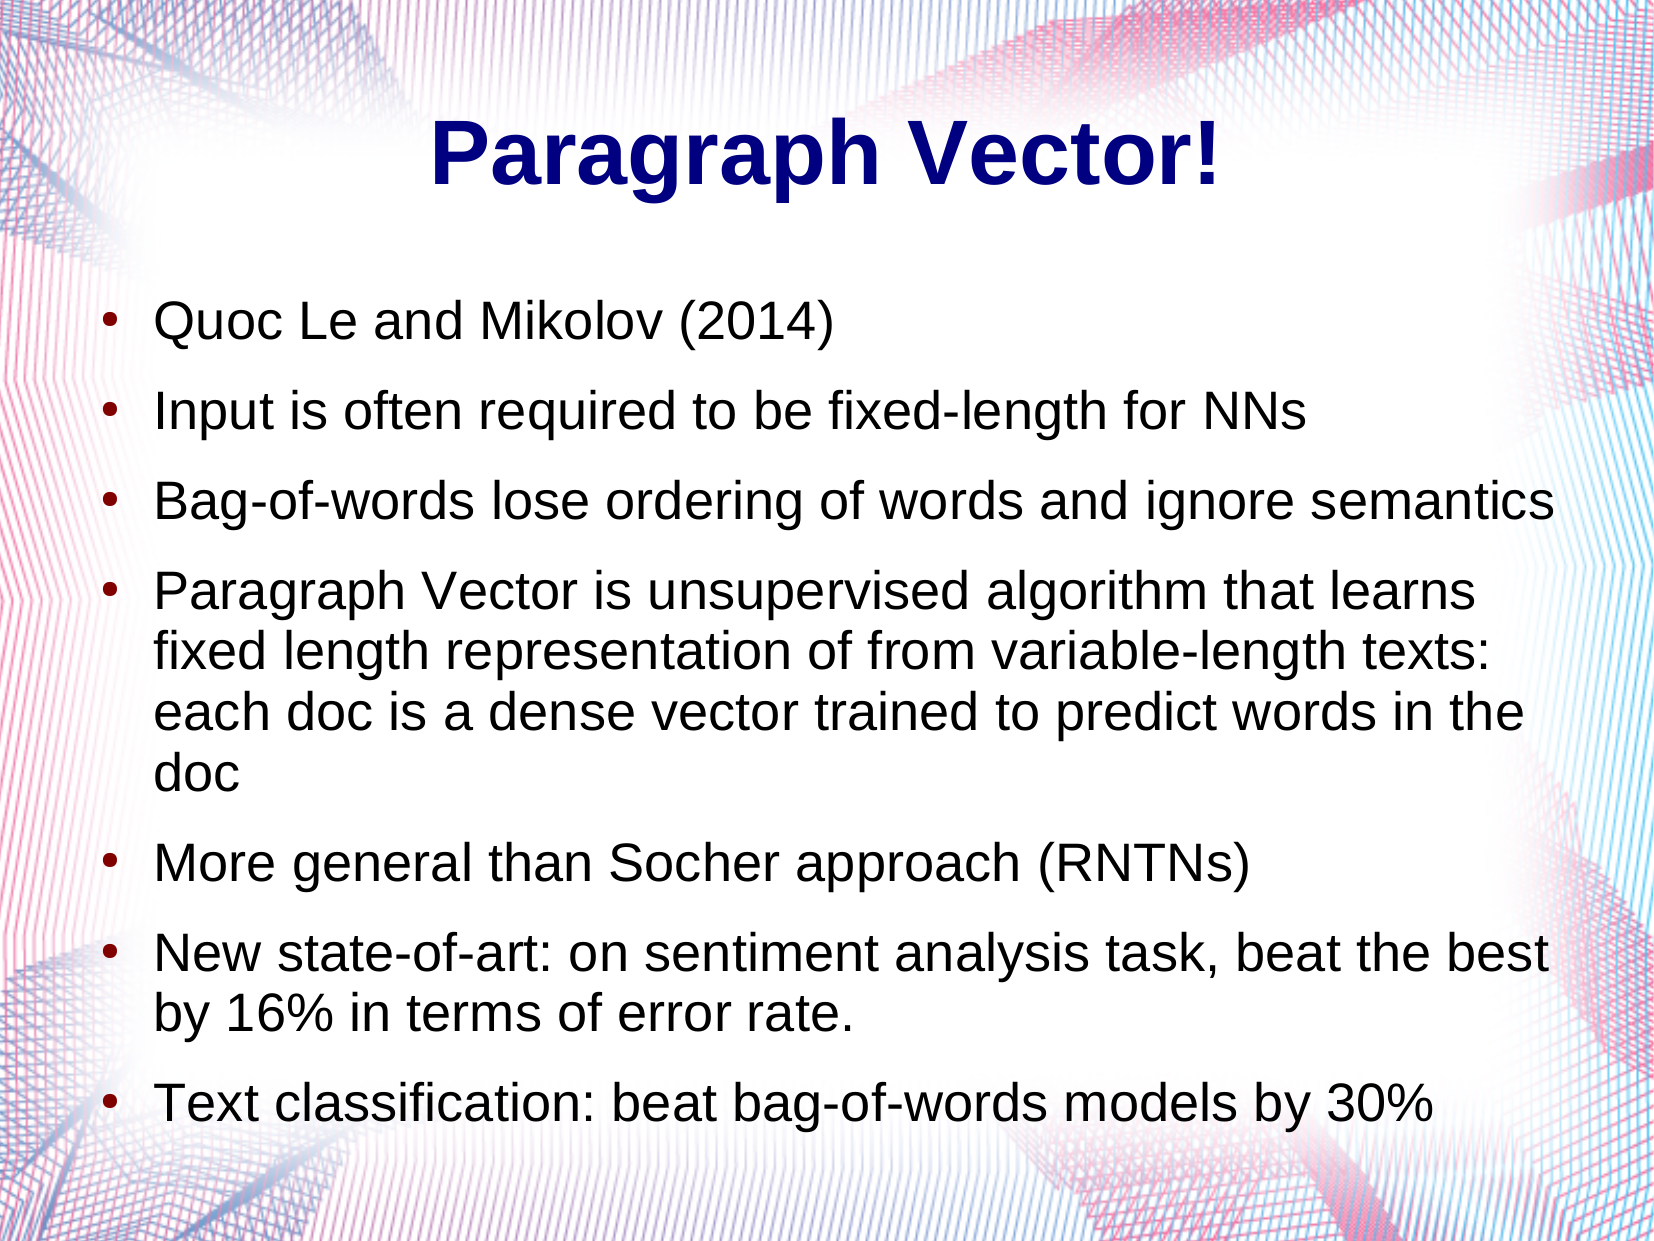

# Paragraph Vector!
Quoc Le and Mikolov (2014)
Input is often required to be fixed-length for NNs
Bag-of-words lose ordering of words and ignore semantics
Paragraph Vector is unsupervised algorithm that learns fixed length representation of from variable-length texts: each doc is a dense vector trained to predict words in the doc
More general than Socher approach (RNTNs)
New state-of-art: on sentiment analysis task, beat the best by 16% in terms of error rate.
Text classification: beat bag-of-words models by 30%